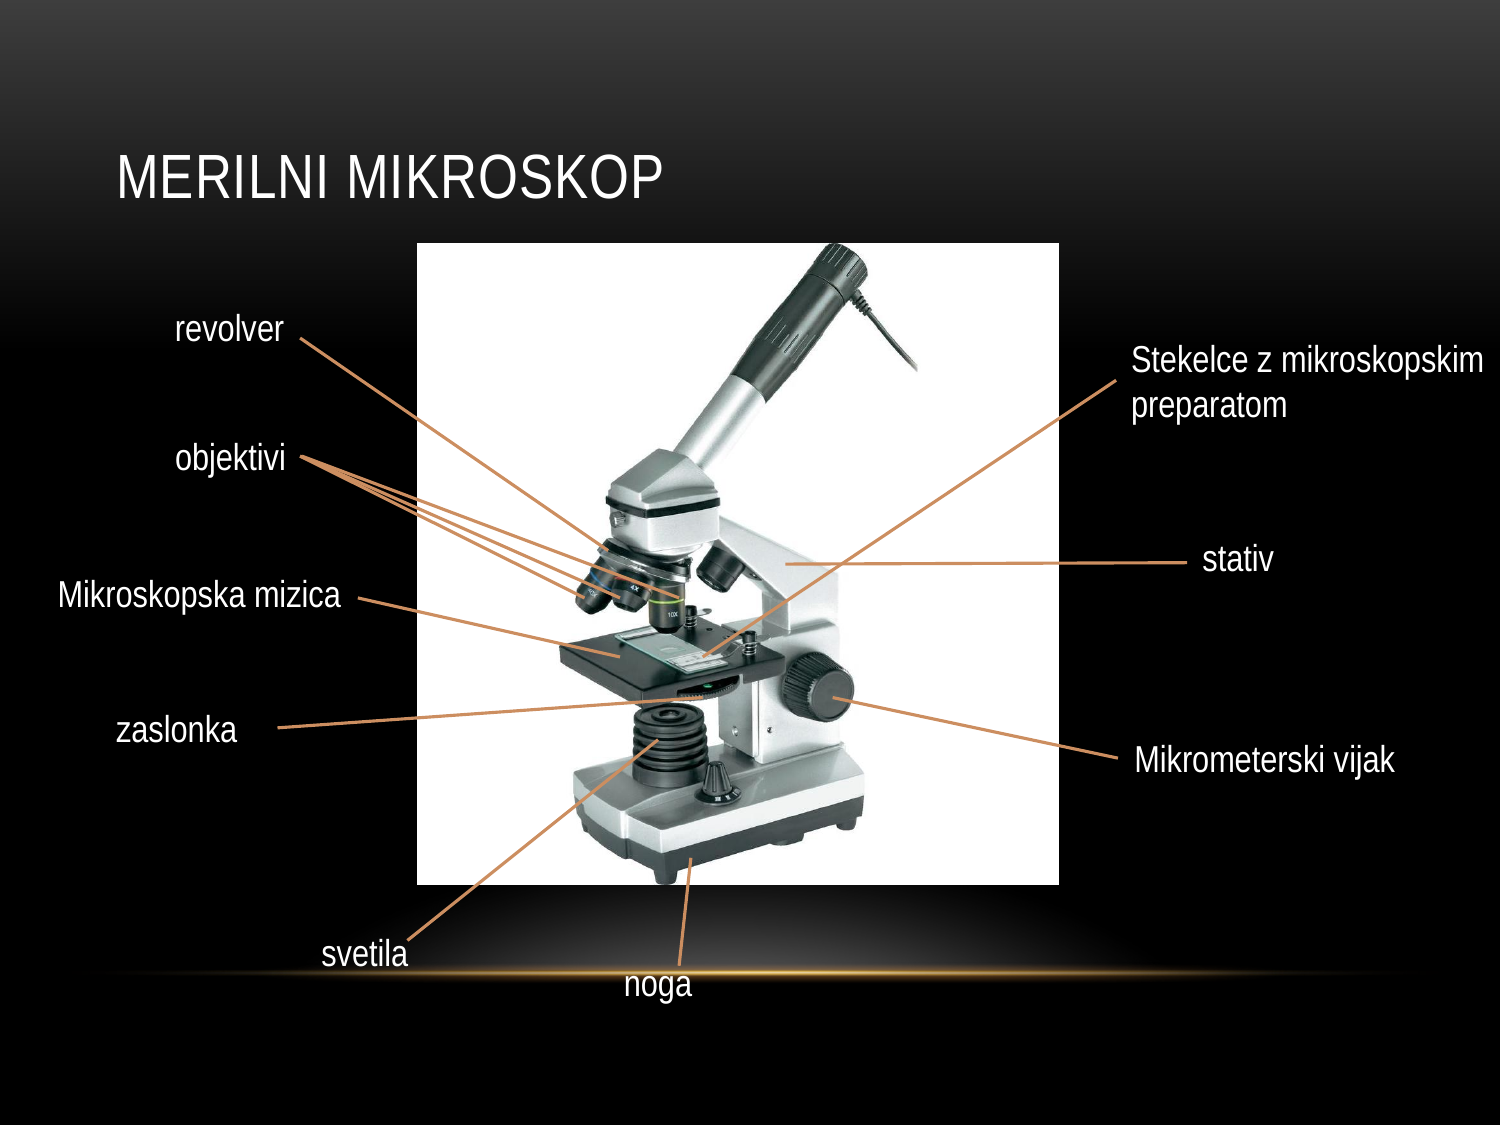

# MERILNI MIKROSKOP
revolver
Stekelce z mikroskopskim preparatom
objektivi
stativ
Mikroskopska mizica
zaslonka
Mikrometerski vijak
svetila
noga